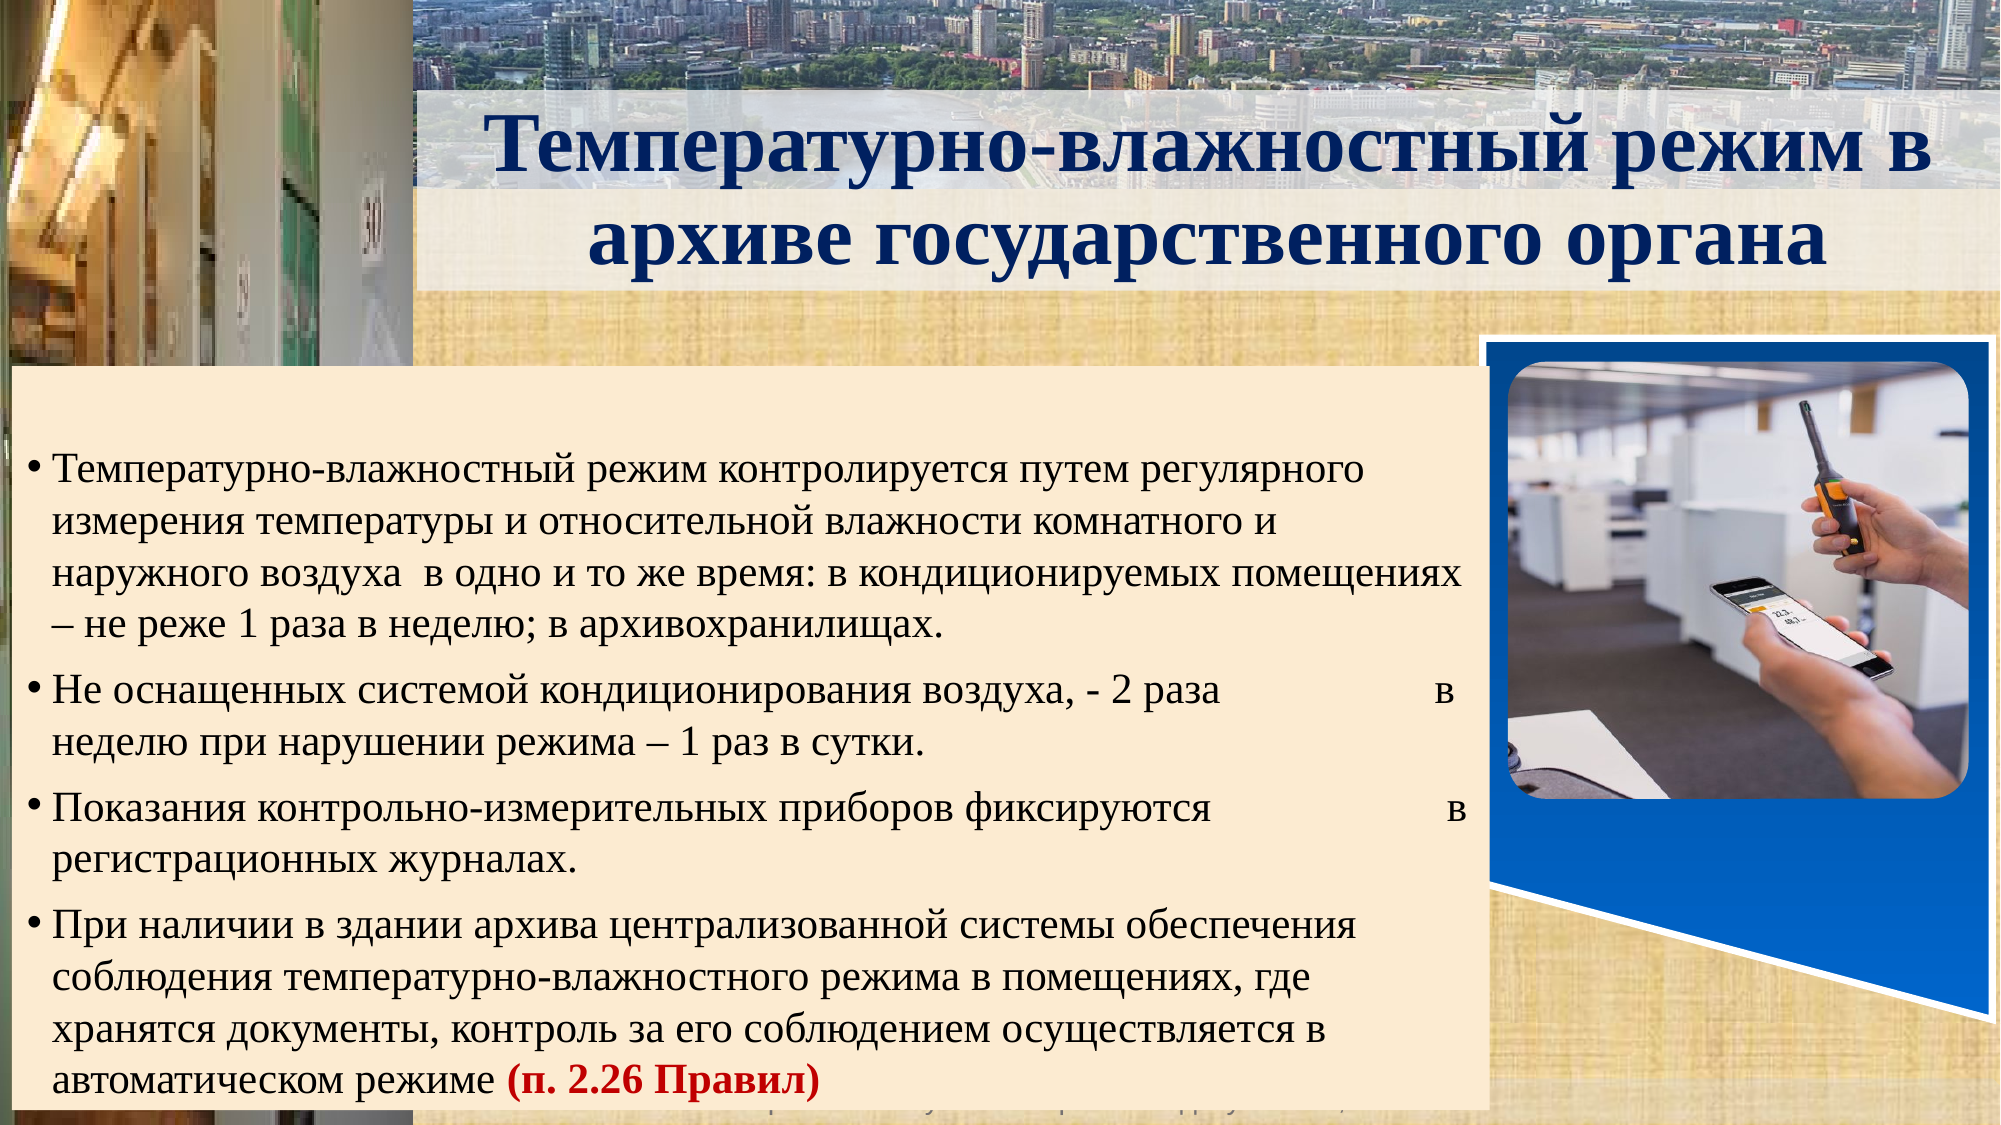

# Температурно-влажностный режим в архиве государственного органа
Температурно-влажностный режим контролируется путем регулярного измерения температуры и относительной влажности комнатного и наружного воздуха в одно и то же время: в кондиционируемых помещениях – не реже 1 раза в неделю; в архивохранилищах.
Не оснащенных системой кондиционирования воздуха, - 2 раза в неделю при нарушении режима – 1 раз в сутки.
Показания контрольно-измерительных приборов фиксируются в регистрационных журналах.
При наличии в здании архива централизованной системы обеспечения соблюдения температурно-влажностного режима в помещениях, где хранятся документы, контроль за его соблюдением осуществляется в автоматическом режиме (п. 2.26 Правил)